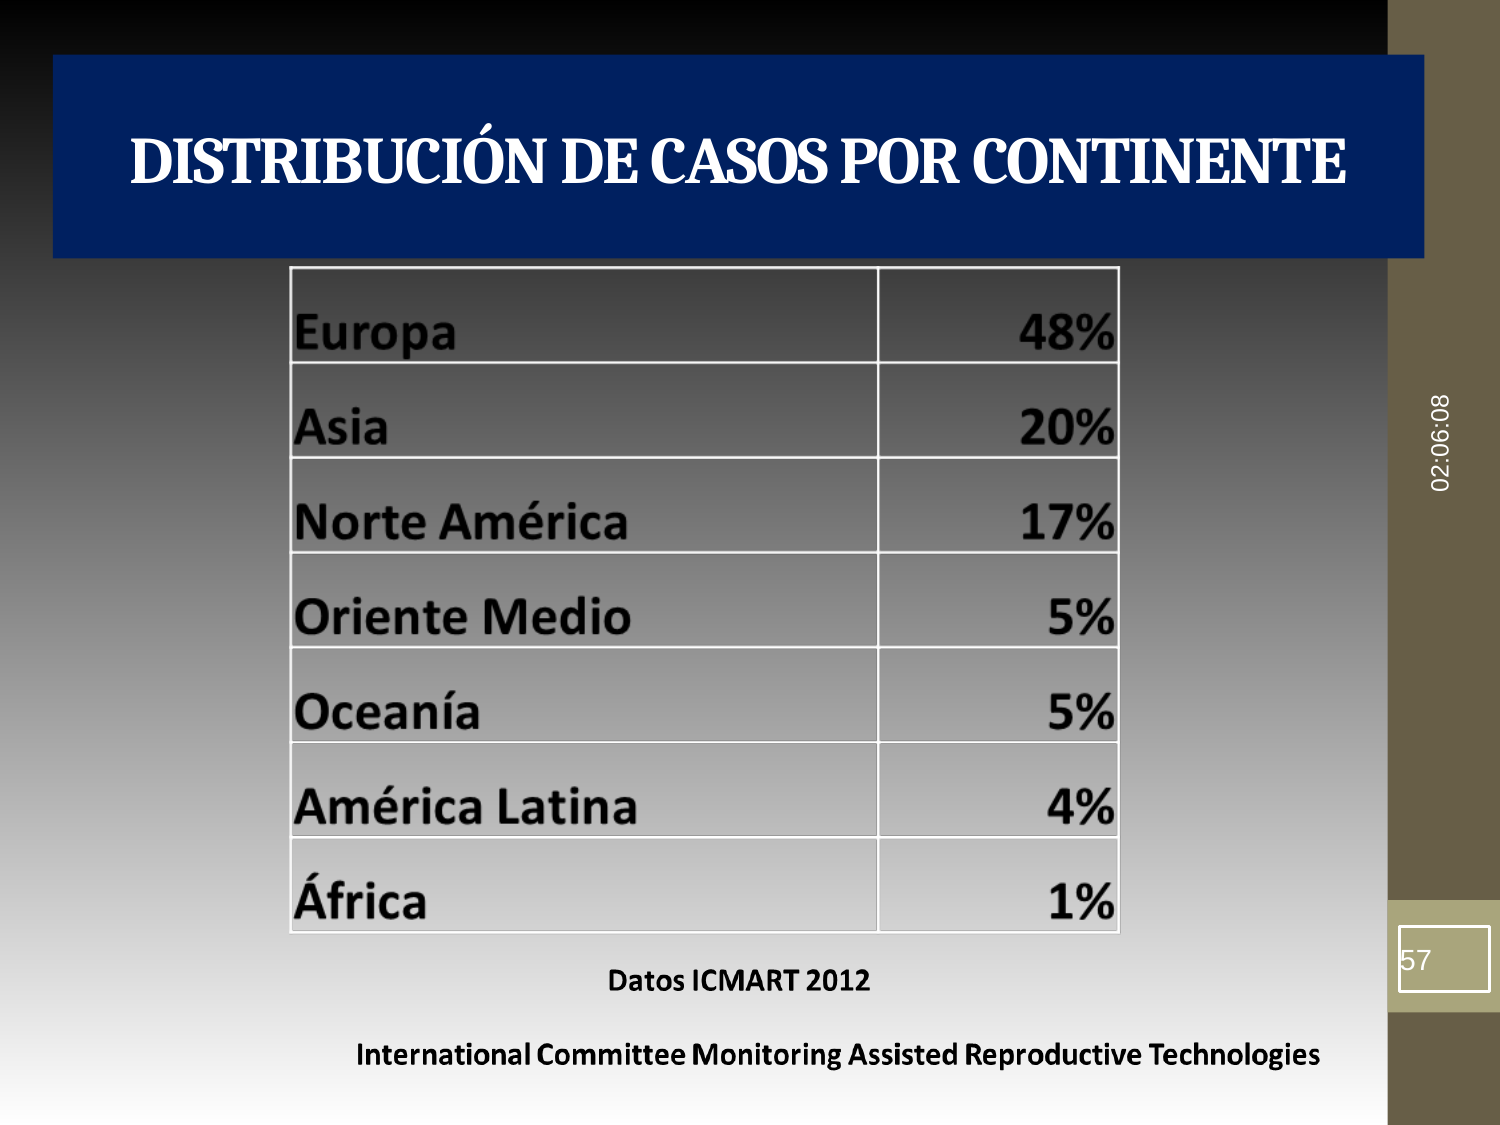

# DISTRIBUCIÓN DE CASOS POR CONTINENTE
02:48:04